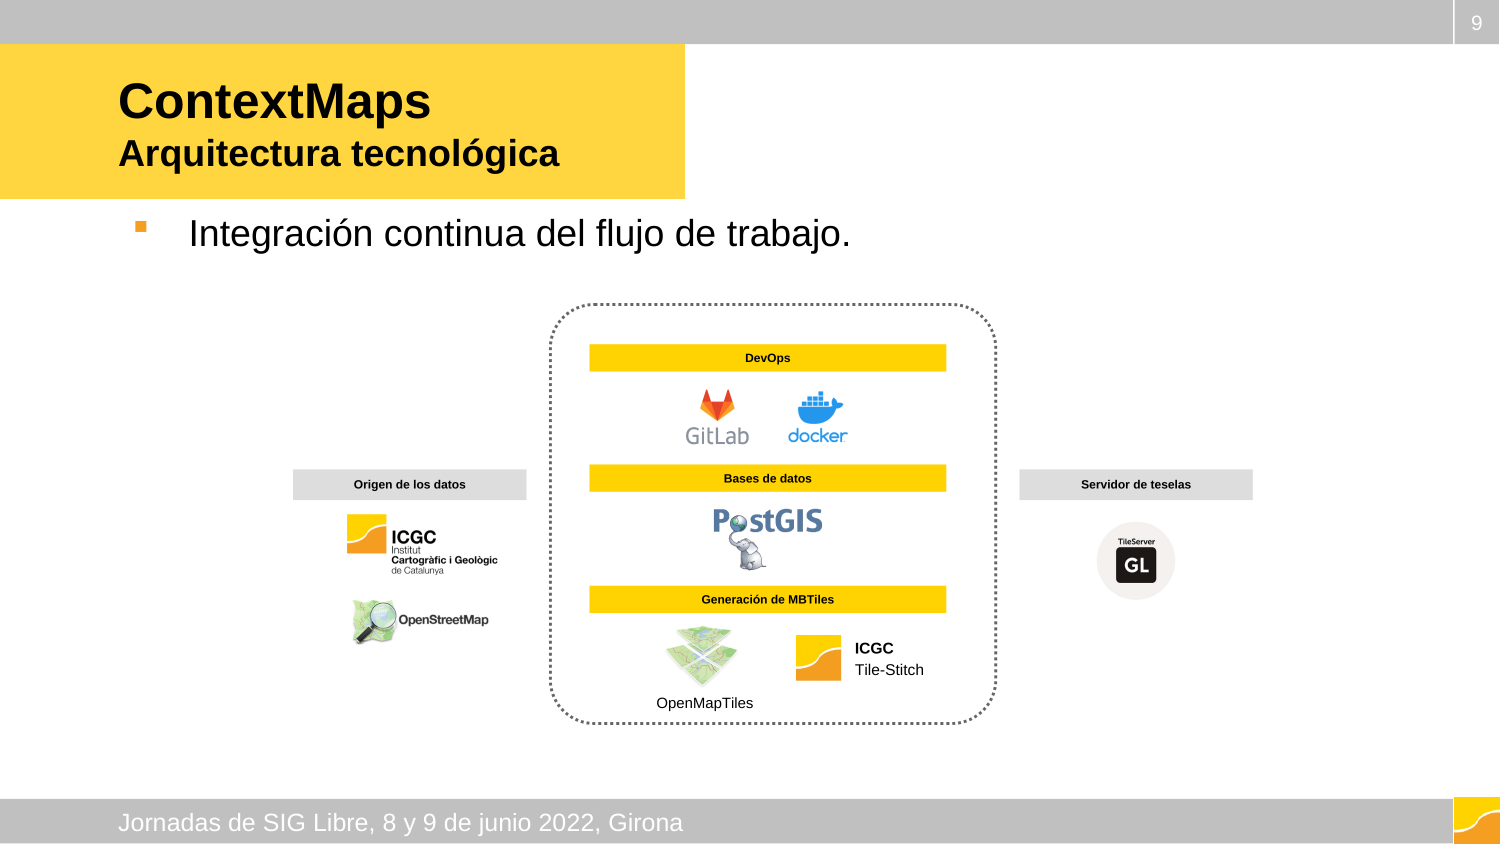

# ContextMaps Arquitectura tecnológica
Integración continua del flujo de trabajo.
Jornadas de SIG Libre, 8 y 9 de junio 2022, Girona